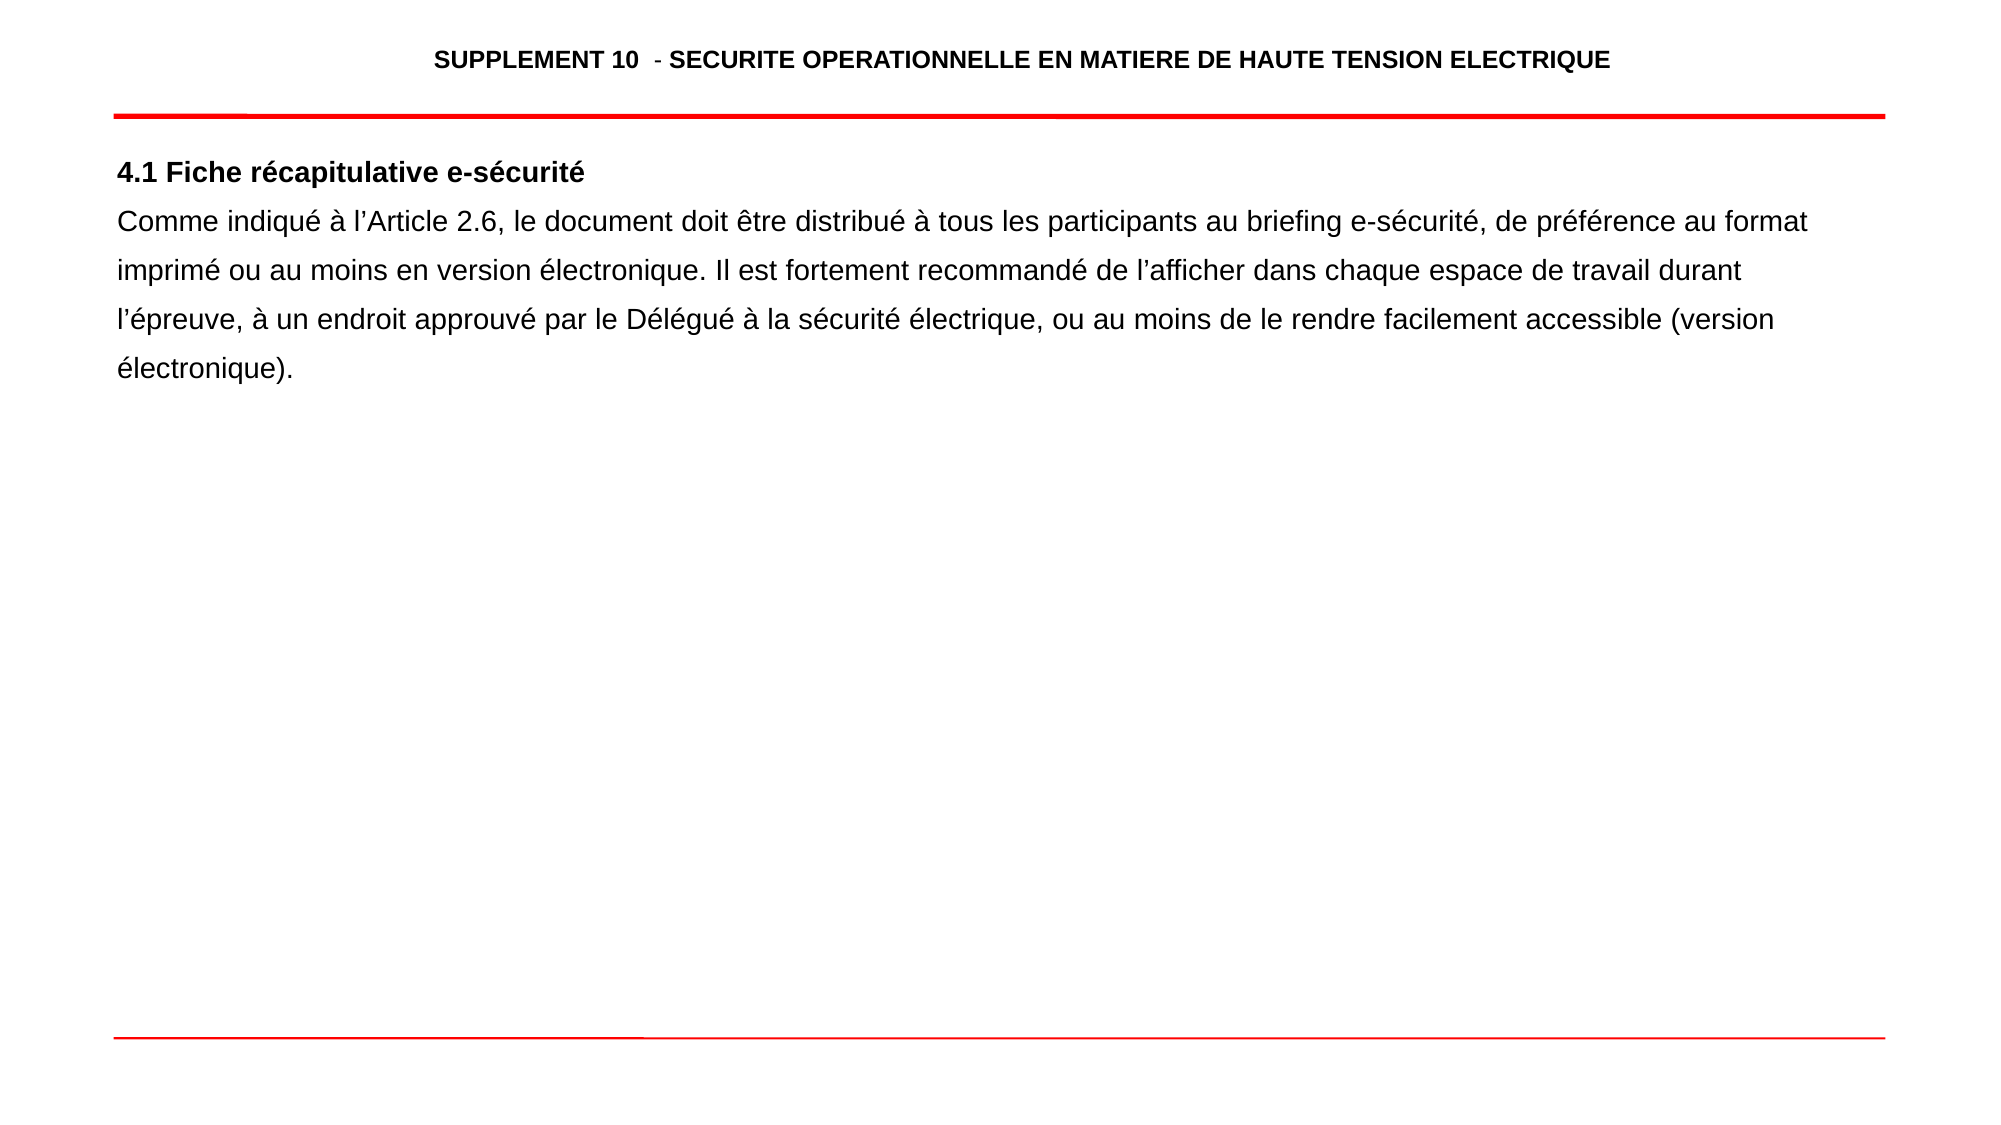

SUPPLEMENT 10 - SECURITE OPERATIONNELLE EN MATIERE DE HAUTE TENSION ELECTRIQUE
4.1 Fiche récapitulative e-sécurité
Comme indiqué à l’Article 2.6, le document doit être distribué à tous les participants au briefing e-sécurité, de préférence au format imprimé ou au moins en version électronique. Il est fortement recommandé de l’afficher dans chaque espace de travail durant l’épreuve, à un endroit approuvé par le Délégué à la sécurité électrique, ou au moins de le rendre facilement accessible (version électronique).